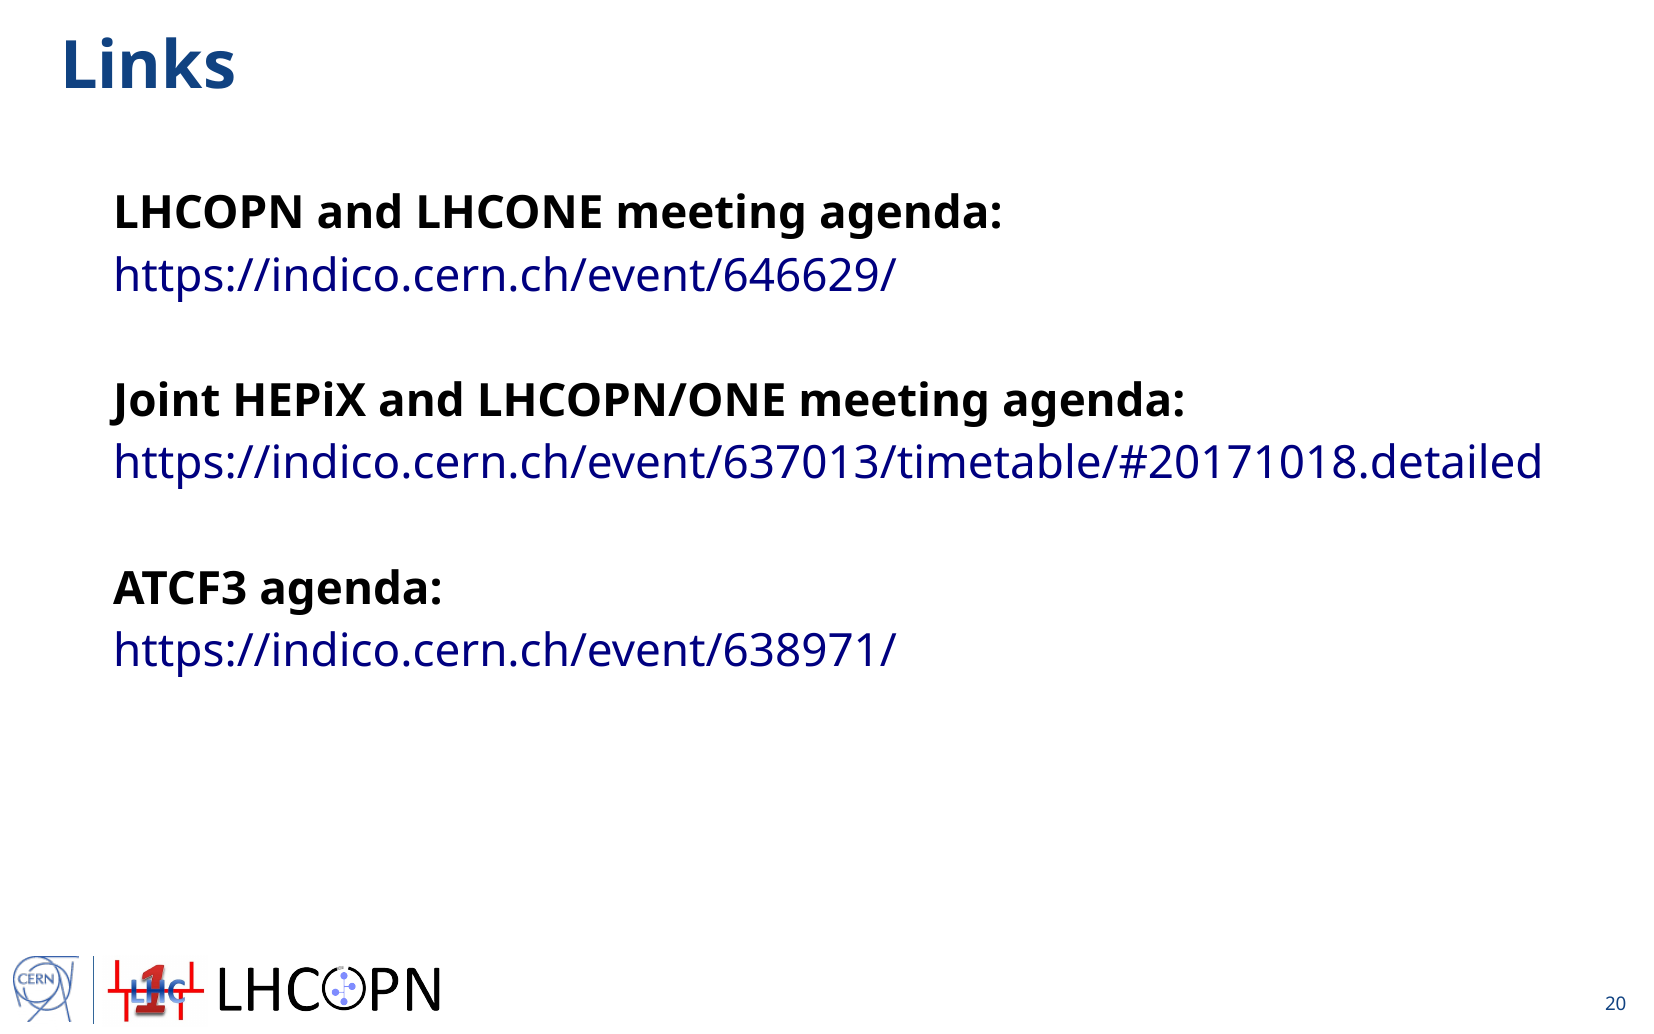

# Links
LHCOPN and LHCONE meeting agenda:
https://indico.cern.ch/event/646629/
Joint HEPiX and LHCOPN/ONE meeting agenda:
https://indico.cern.ch/event/637013/timetable/#20171018.detailed
ATCF3 agenda:
https://indico.cern.ch/event/638971/